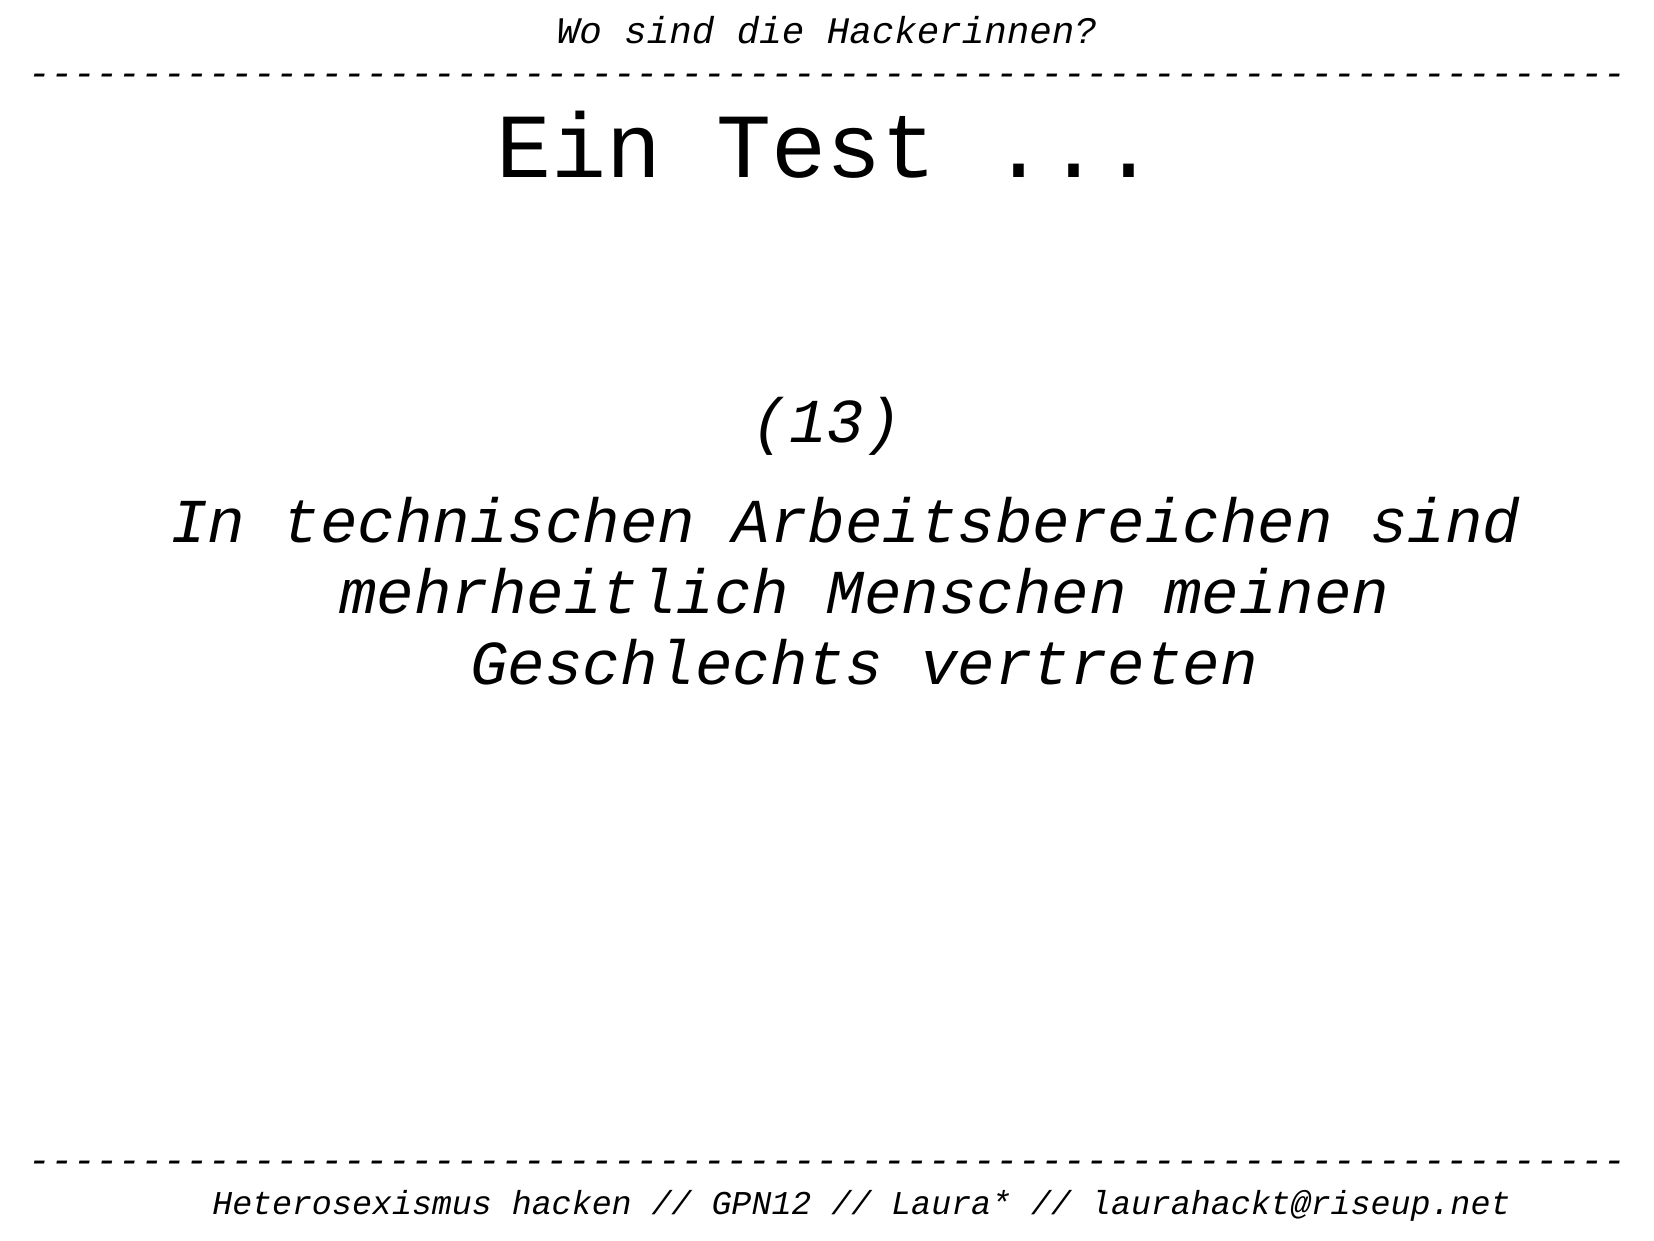

Wo sind die Hackerinnen?
-----------------------------------------------------------------------
# Ein Test ...
(13)
In technischen Arbeitsbereichen sind mehrheitlich Menschen meinen Geschlechts vertreten
-----------------------------------------------------------------------
Heterosexismus hacken // GPN12 // Laura* // laurahackt@riseup.net